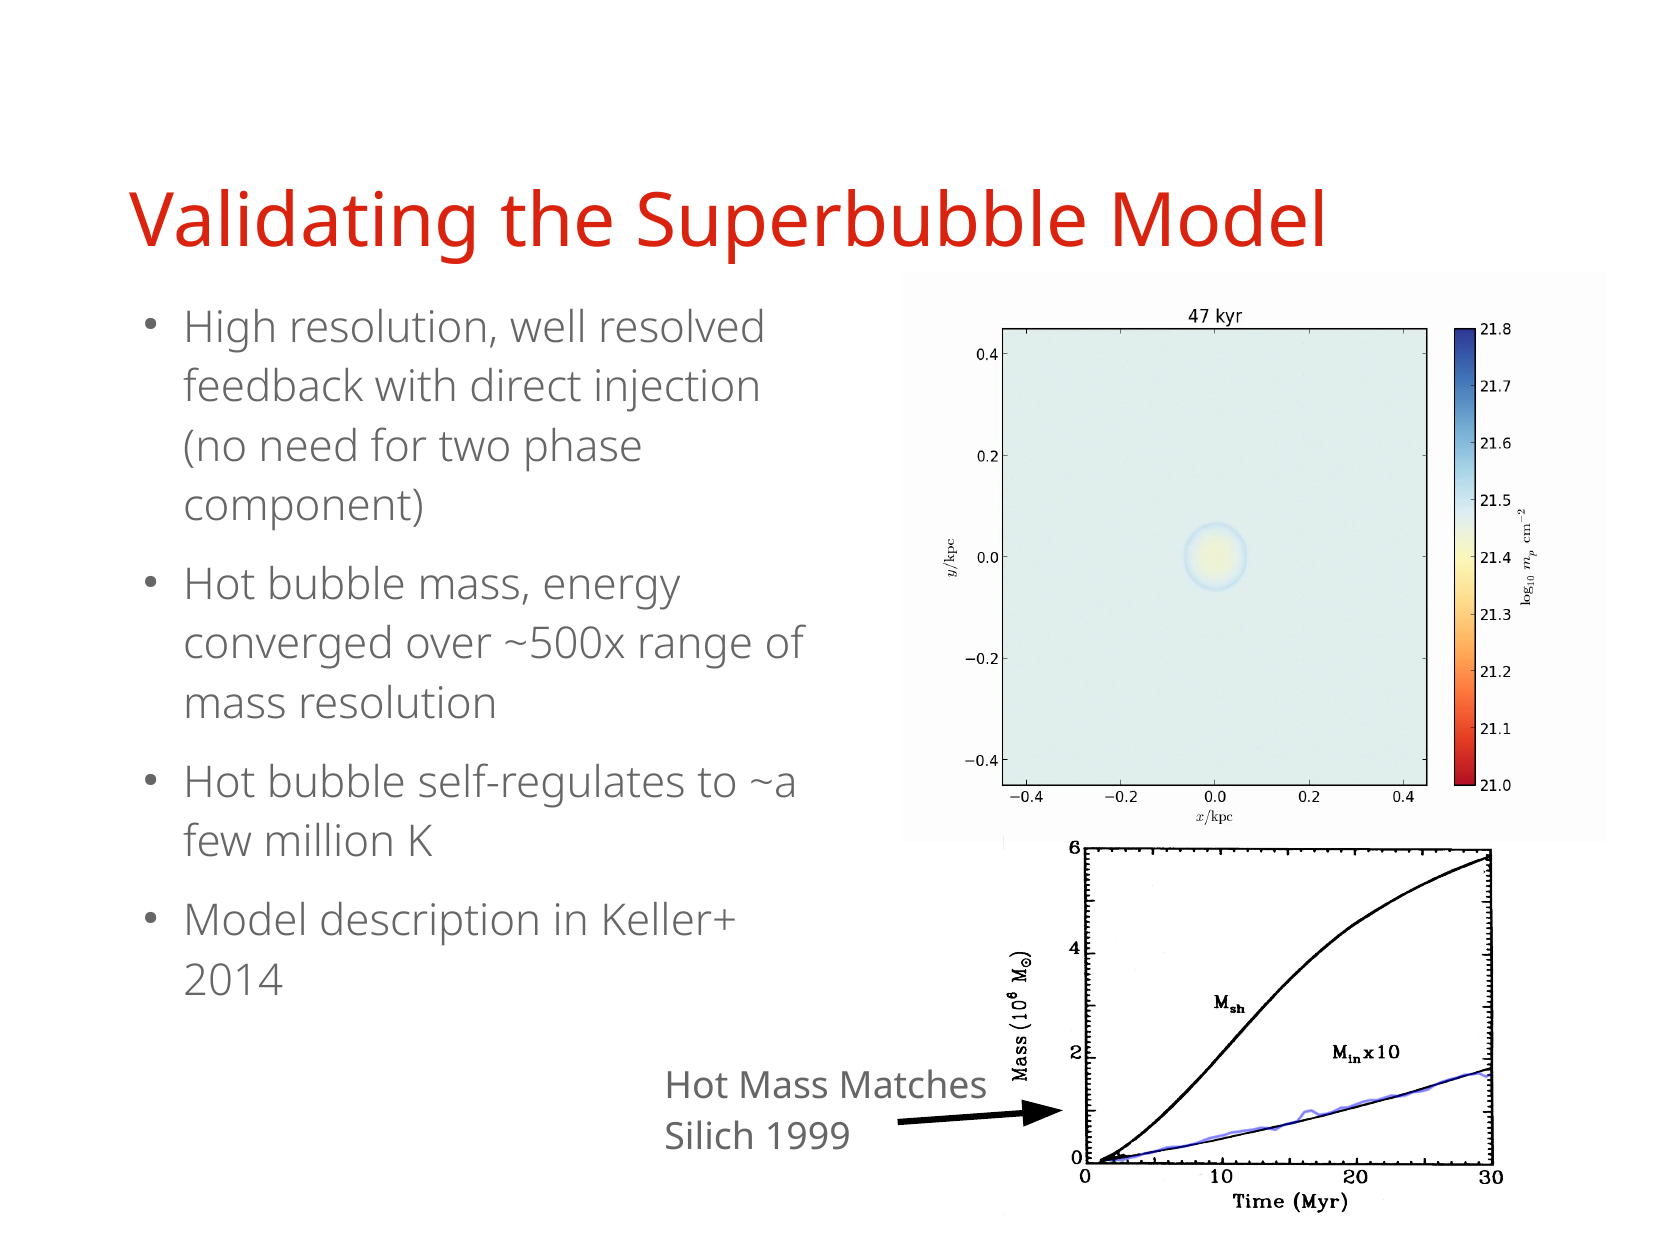

# Validating the Superbubble Model
High resolution, well resolved feedback with direct injection (no need for two phase component)
Hot bubble mass, energy converged over ~500x range of mass resolution
Hot bubble self-regulates to ~a few million K
Model description in Keller+ 2014
Hot Mass Matches
Silich 1999